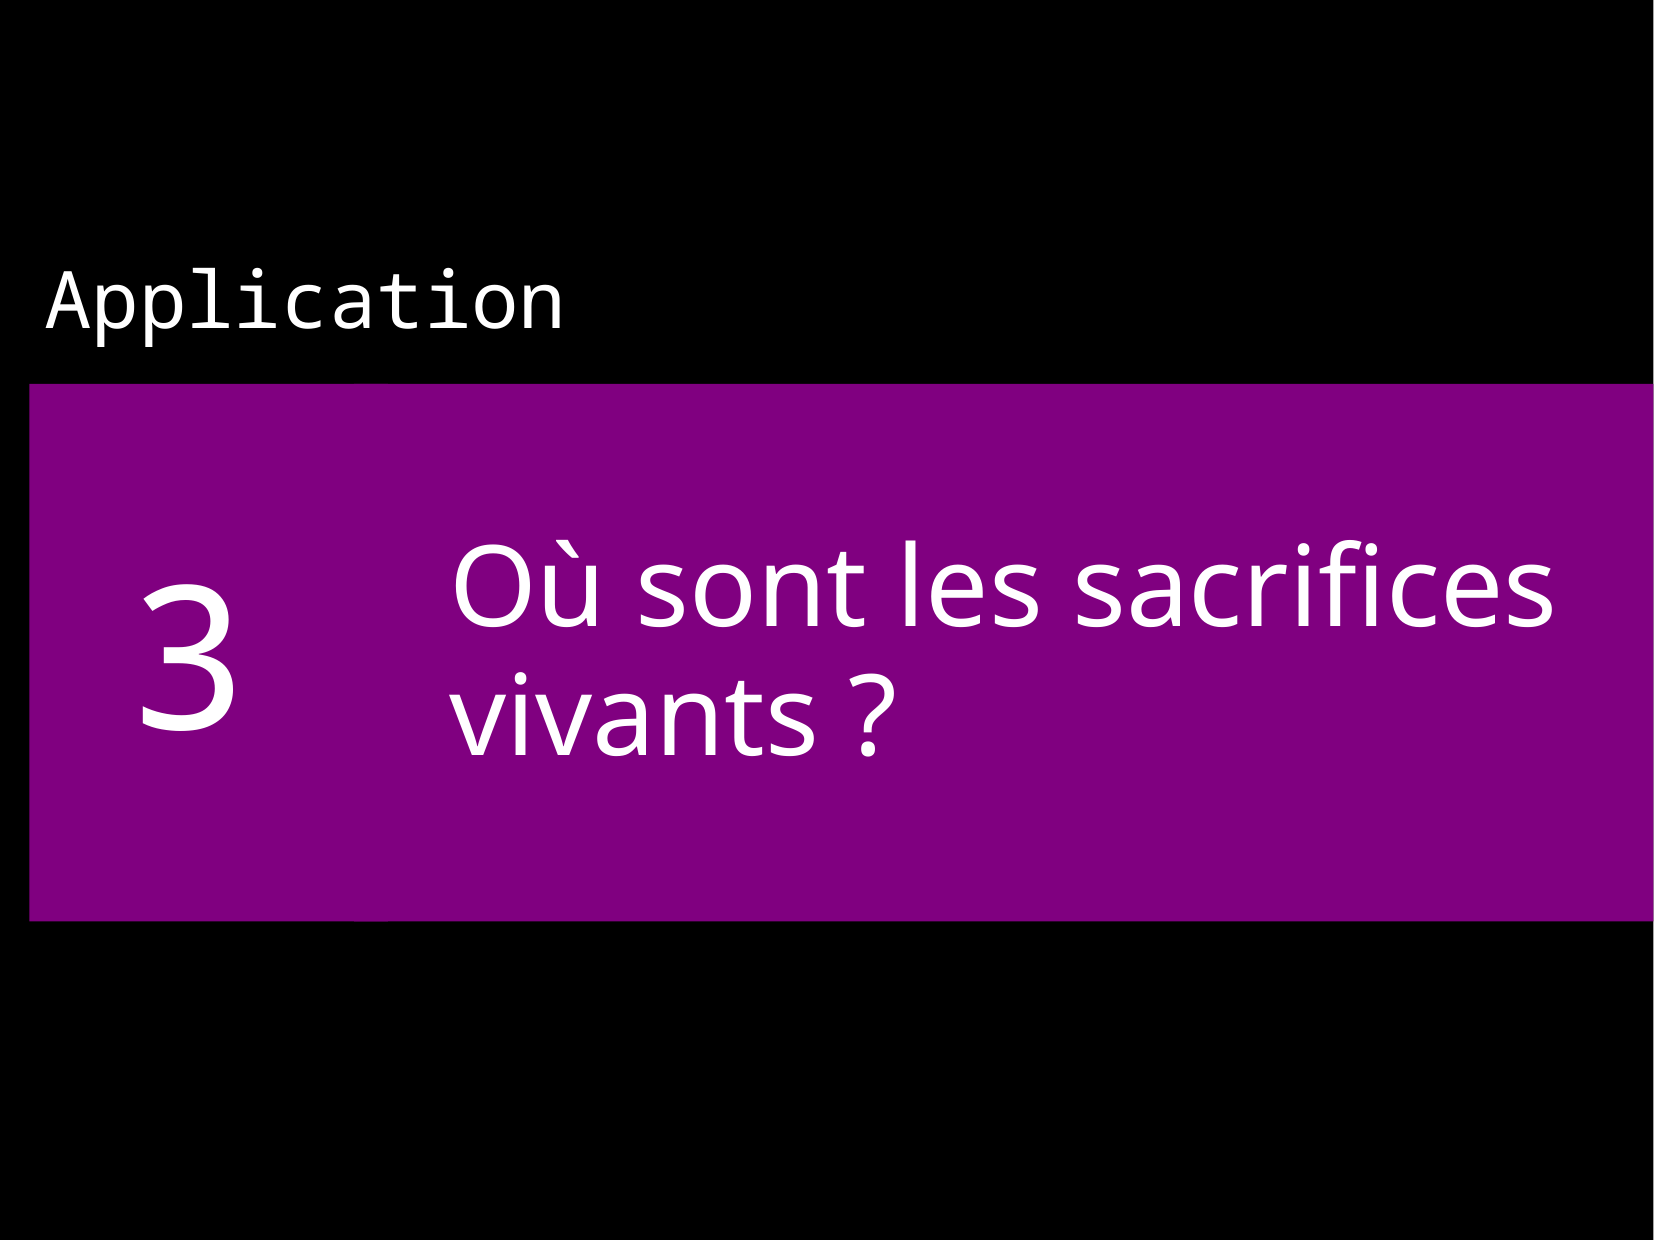

Application
Où sont les sacrifices vivants ?
3